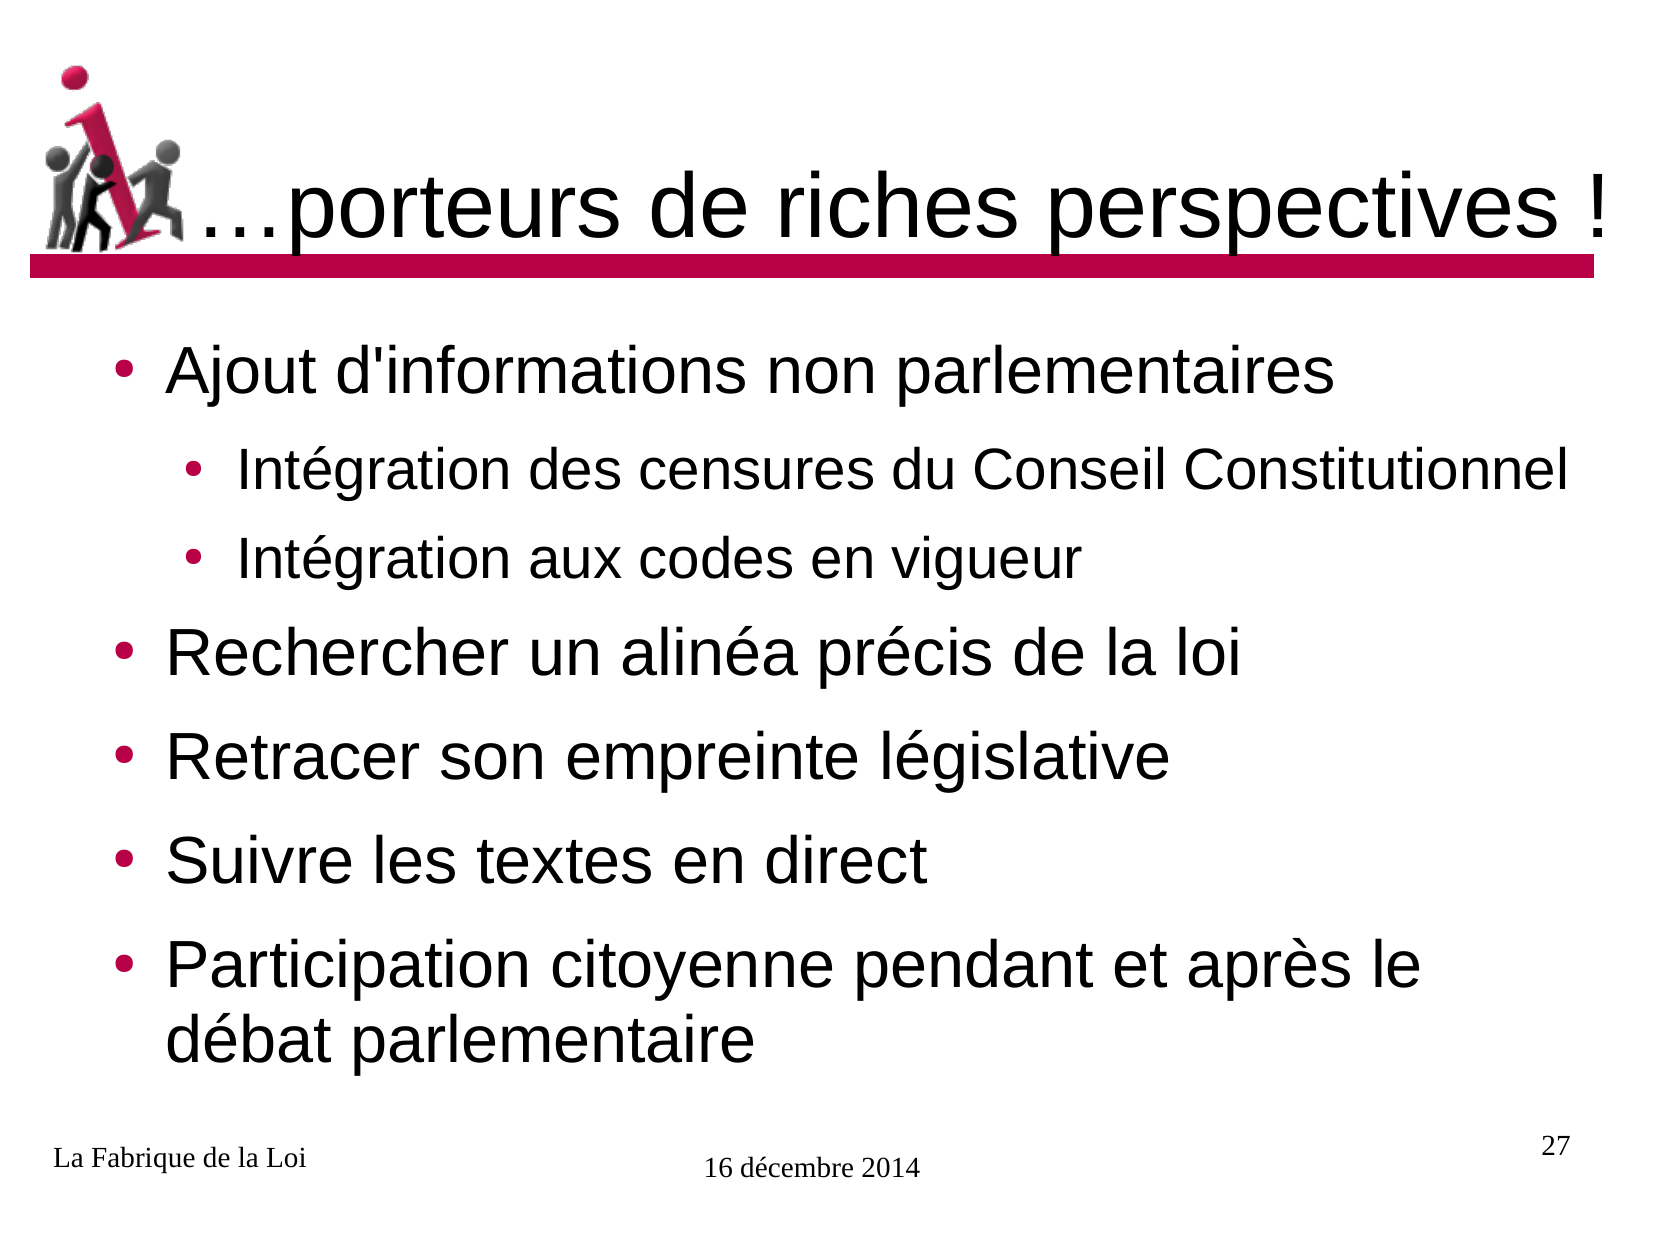

# …porteurs de riches perspectives !
Ajout d'informations non parlementaires
Intégration des censures du Conseil Constitutionnel
Intégration aux codes en vigueur
Rechercher un alinéa précis de la loi
Retracer son empreinte législative
Suivre les textes en direct
Participation citoyenne pendant et après le débat parlementaire
27